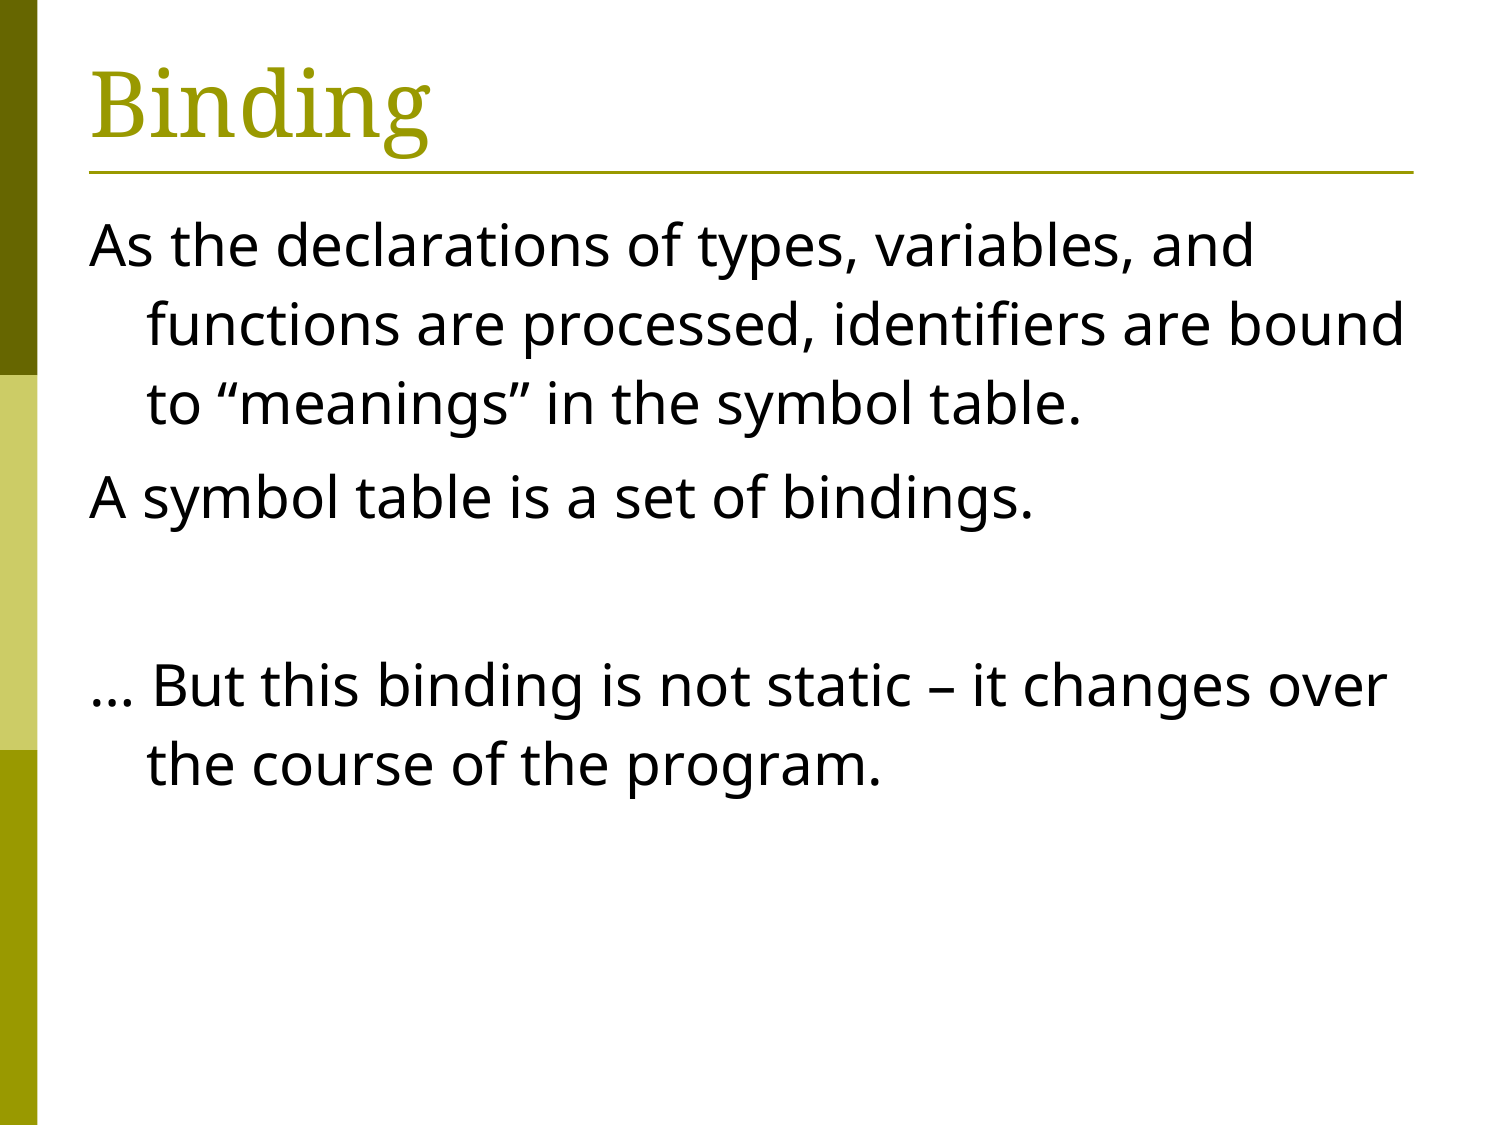

# Binding
As the declarations of types, variables, and functions are processed, identifiers are bound to “meanings” in the symbol table.
A symbol table is a set of bindings.
… But this binding is not static – it changes over the course of the program.